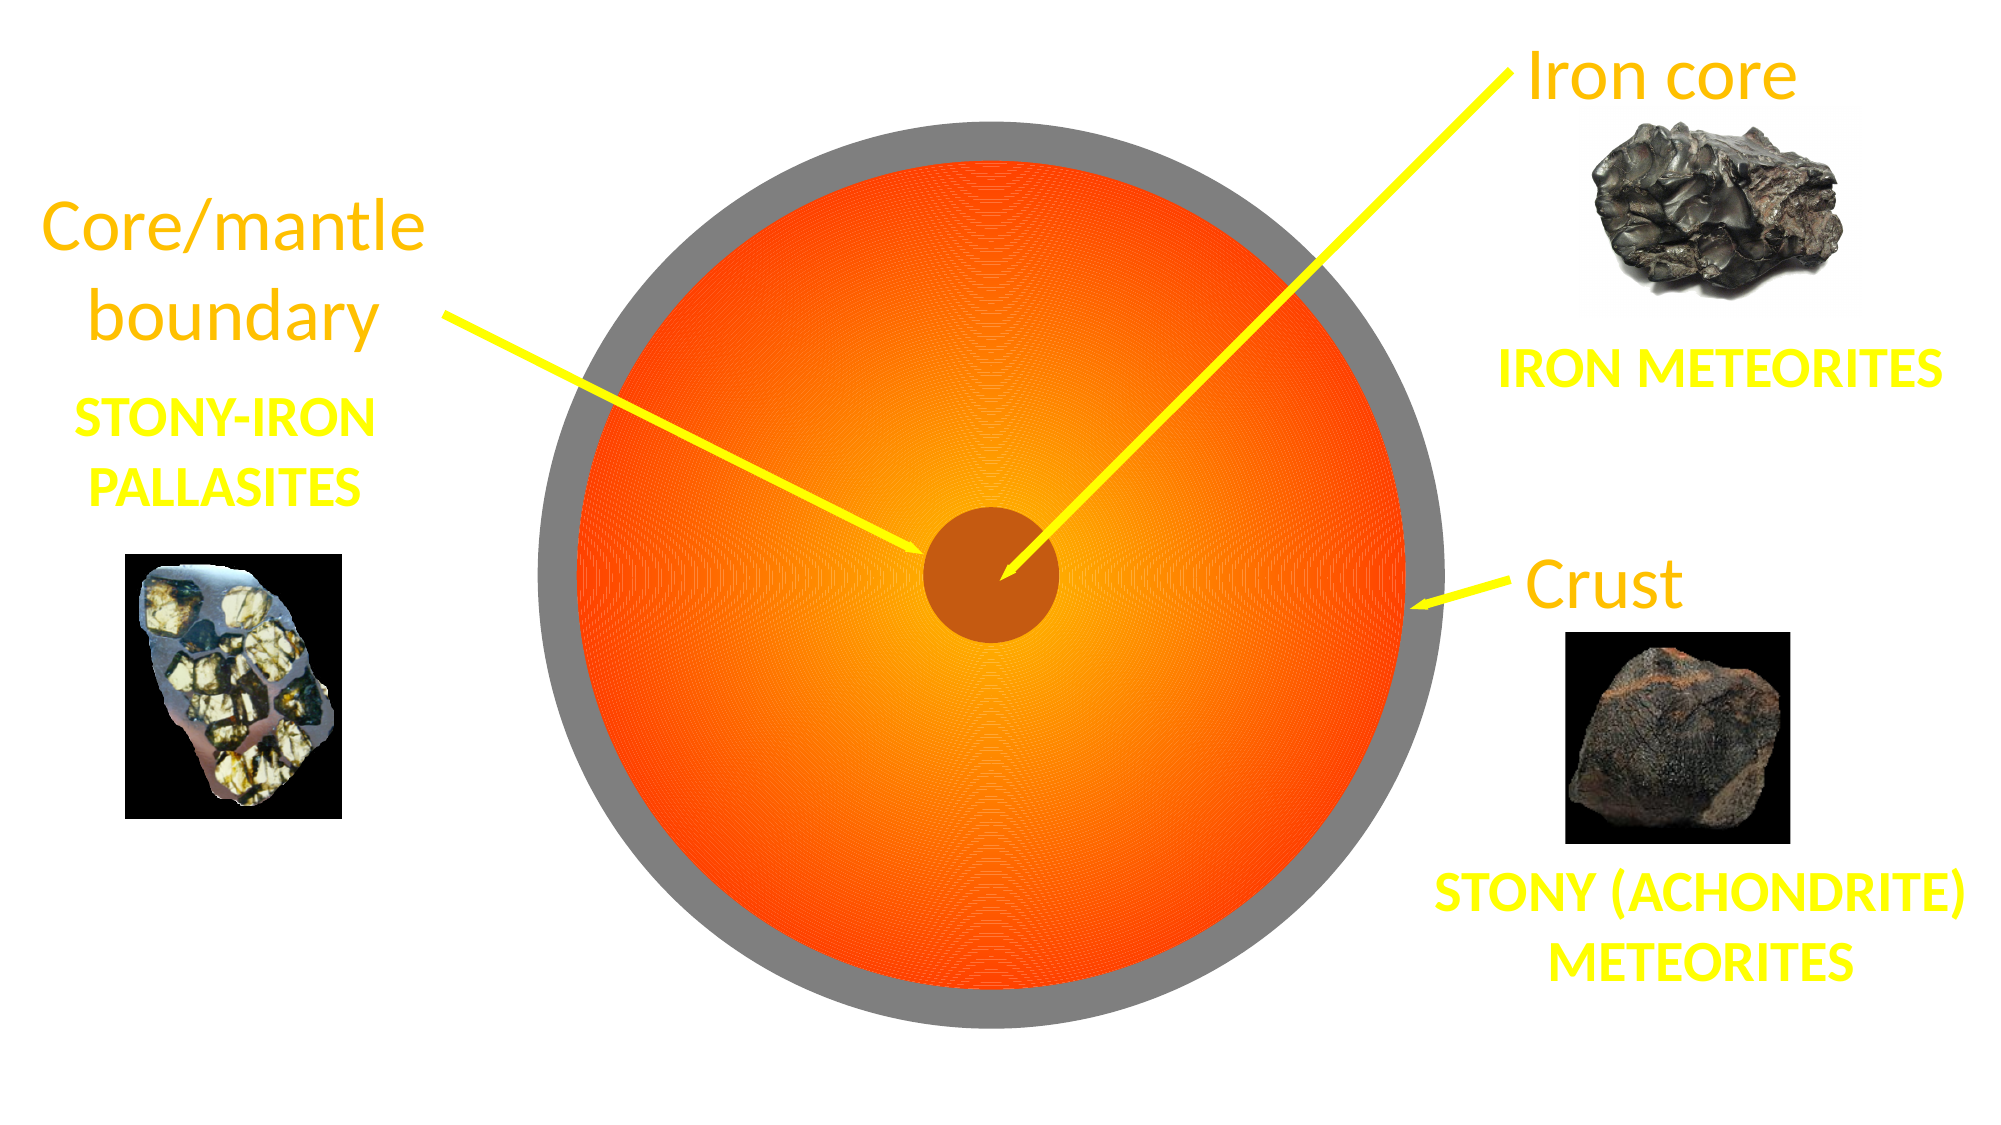

Iron core
Core/mantle
boundary
IRON METEORITES
STONY-IRON PALLASITES
Crust
STONY (ACHONDRITE) METEORITES